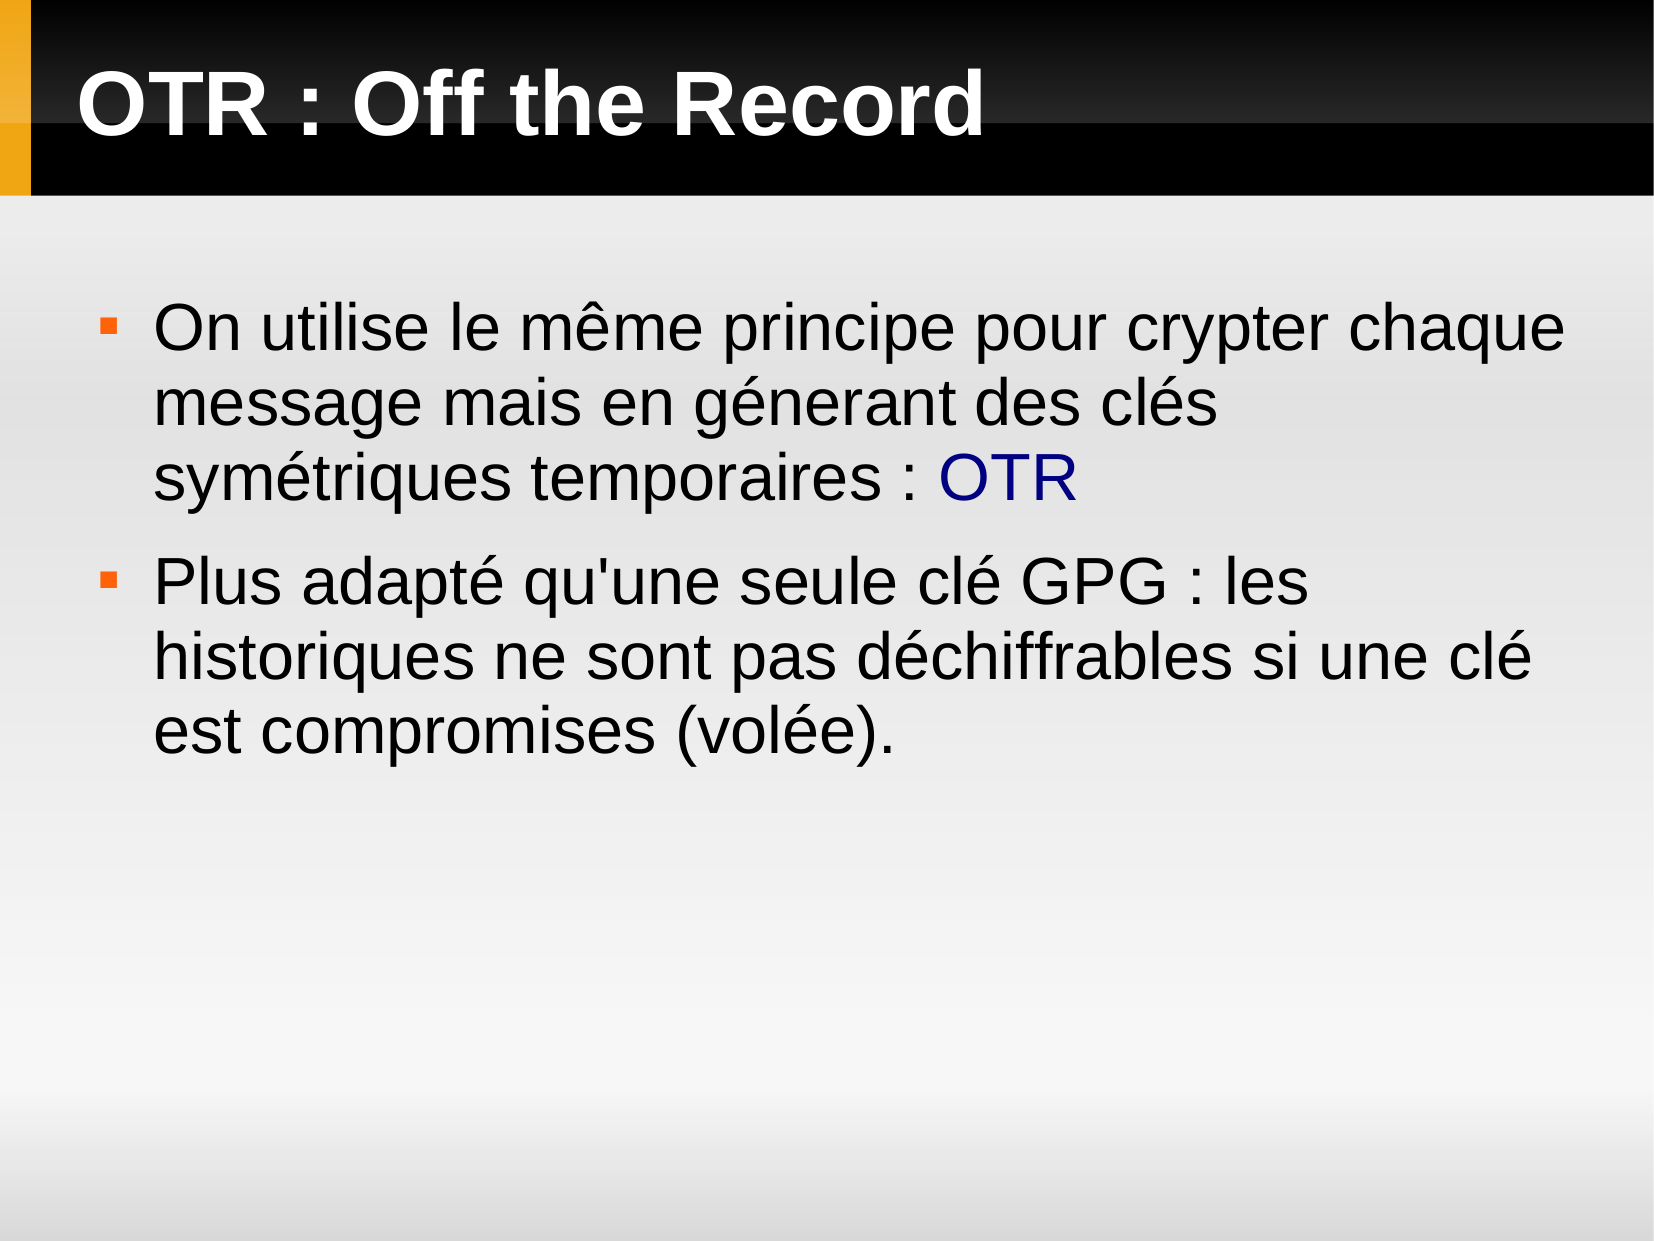

# OTR : Off the Record
On utilise le même principe pour crypter chaque message mais en génerant des clés symétriques temporaires : OTR
Plus adapté qu'une seule clé GPG : les historiques ne sont pas déchiffrables si une clé est compromises (volée).